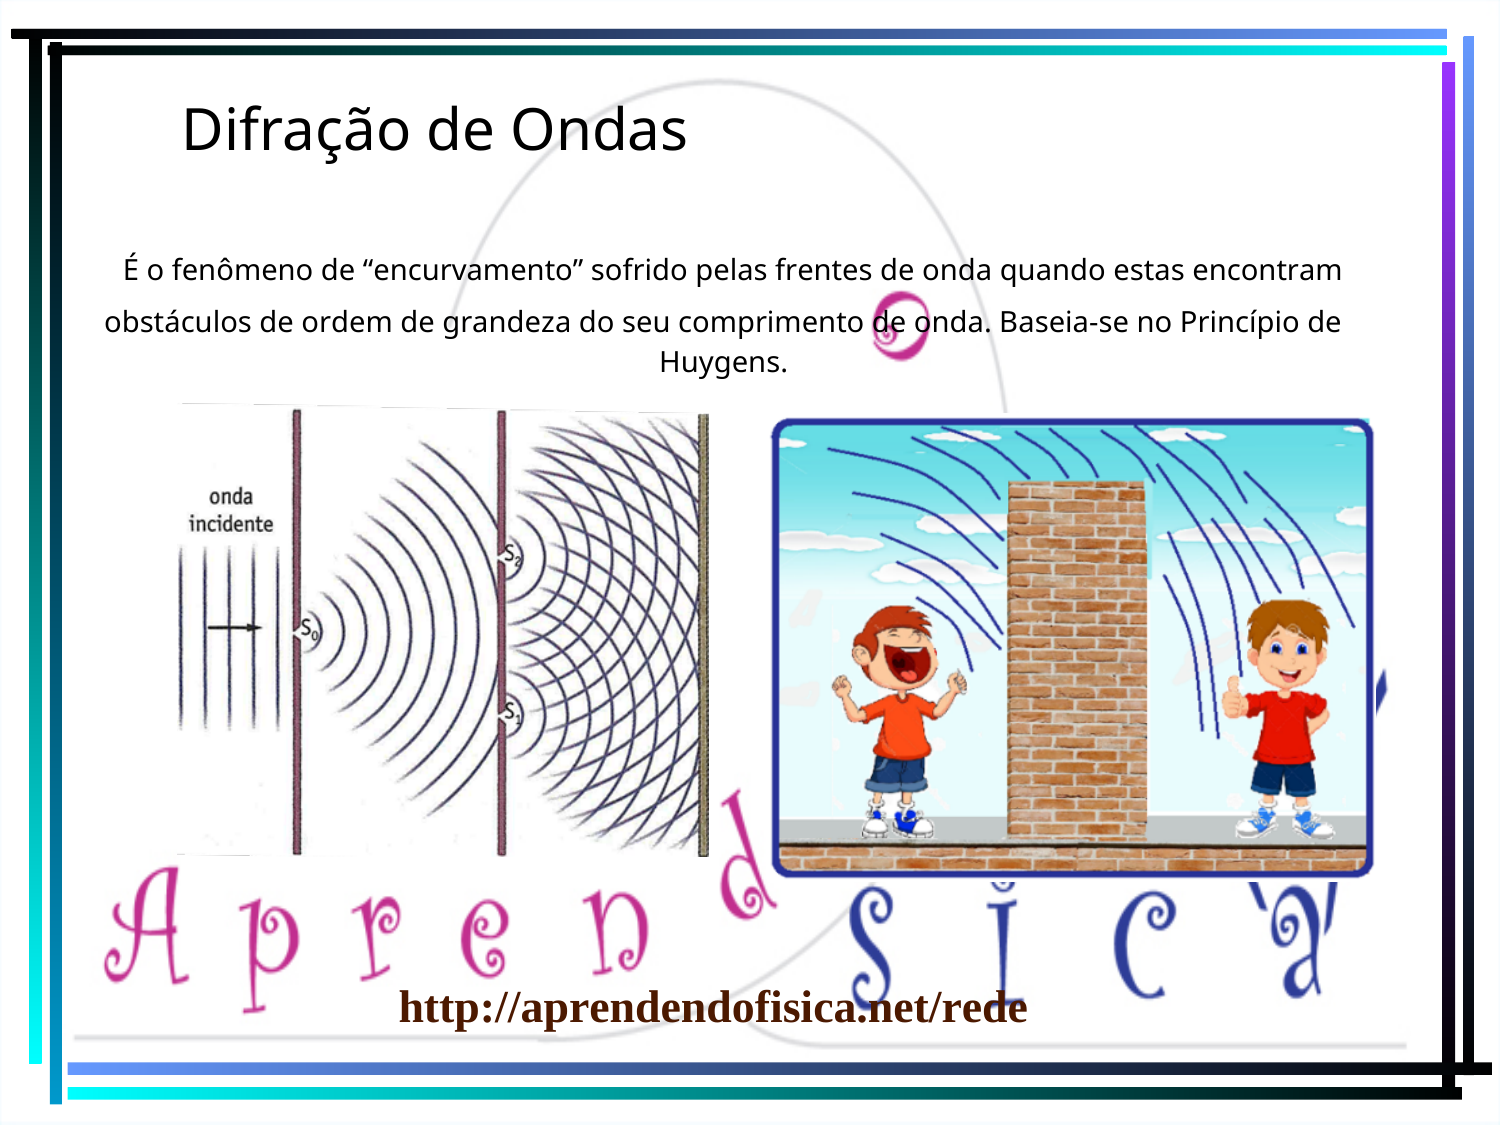

# Difração de Ondas
 É o fenômeno de “encurvamento” sofrido pelas frentes de onda quando estas encontram obstáculos de ordem de grandeza do seu comprimento de onda. Baseia-se no Princípio de Huygens.
http://aprendendofisica.net/rede